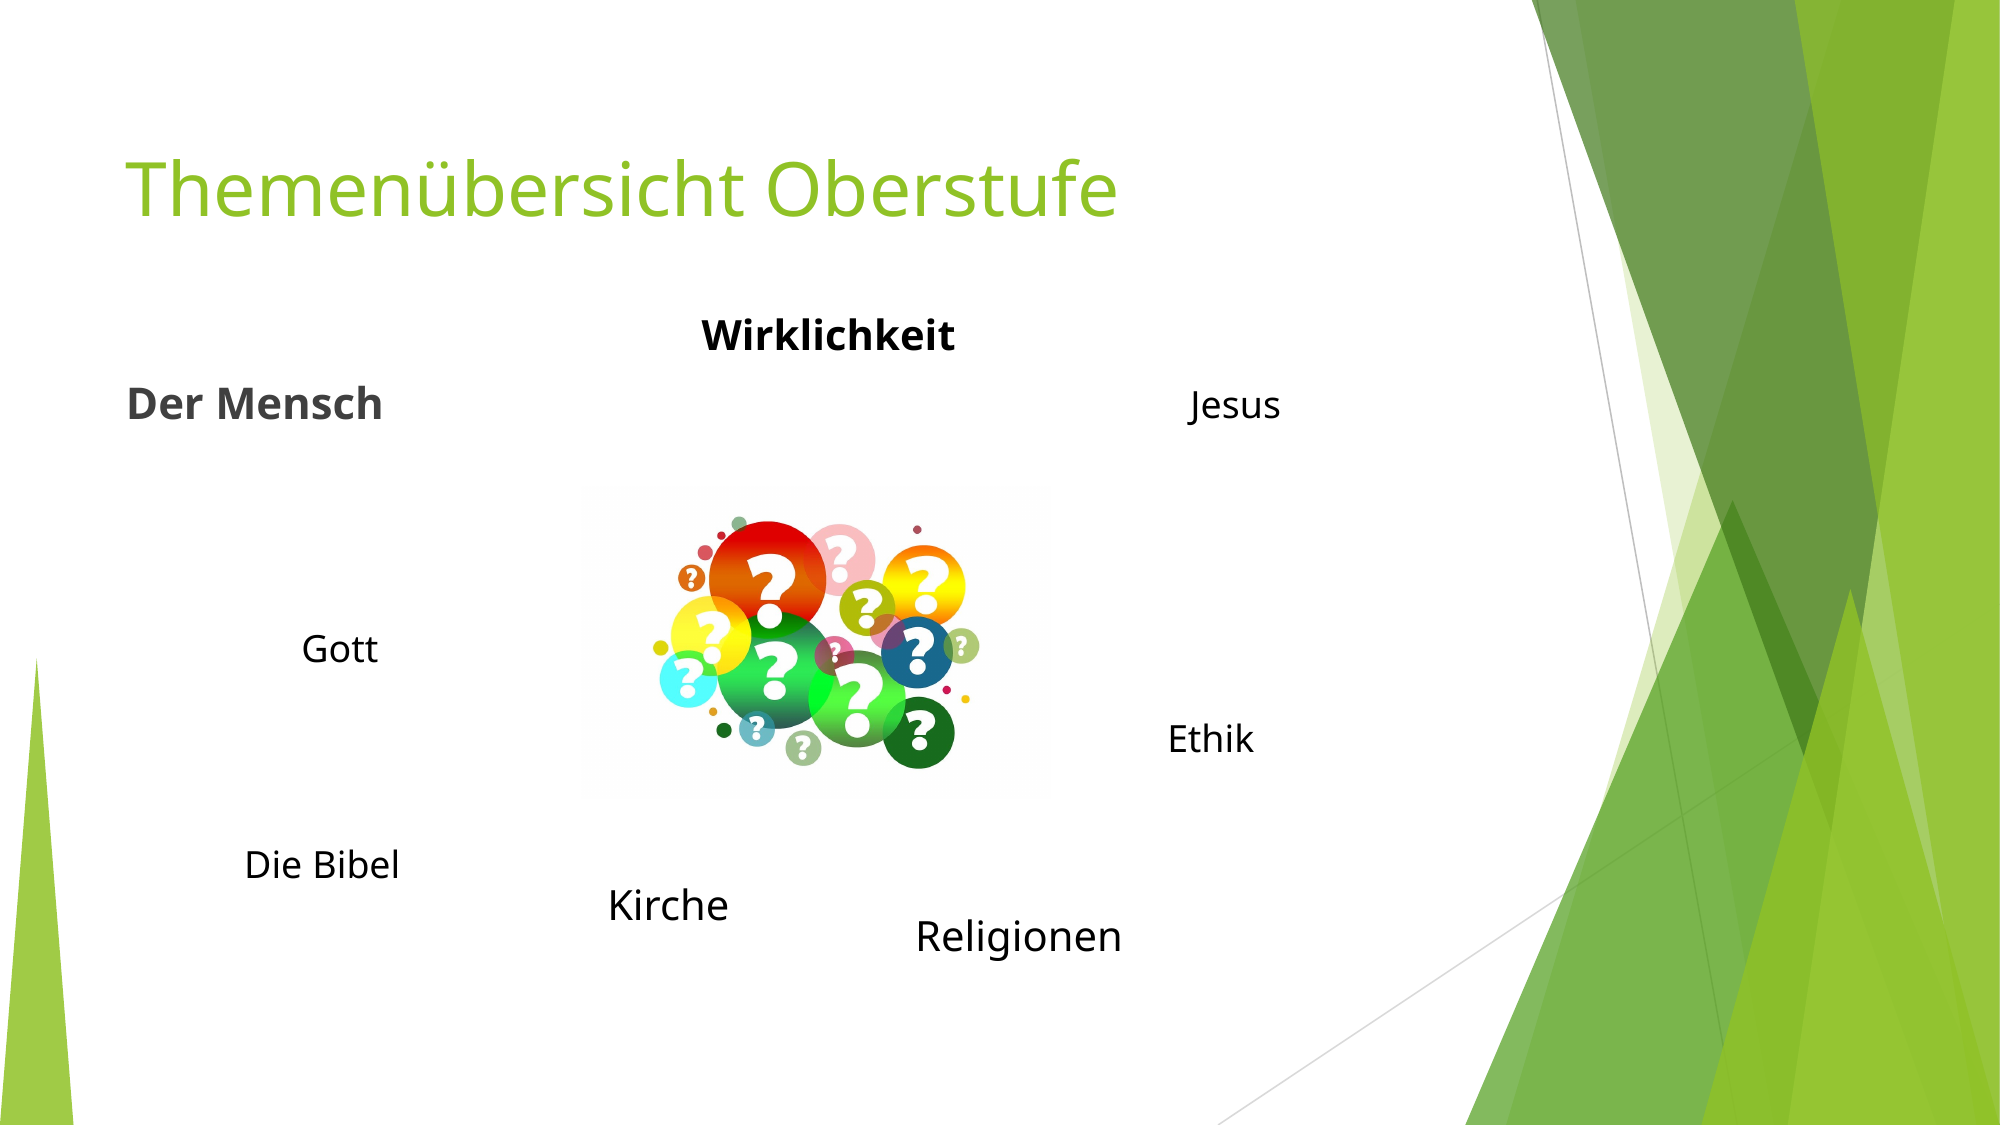

# Themenübersicht Oberstufe
Wirklichkeit
Der Mensch
Jesus
Gott
Ethik
Die Bibel
Kirche
Religionen